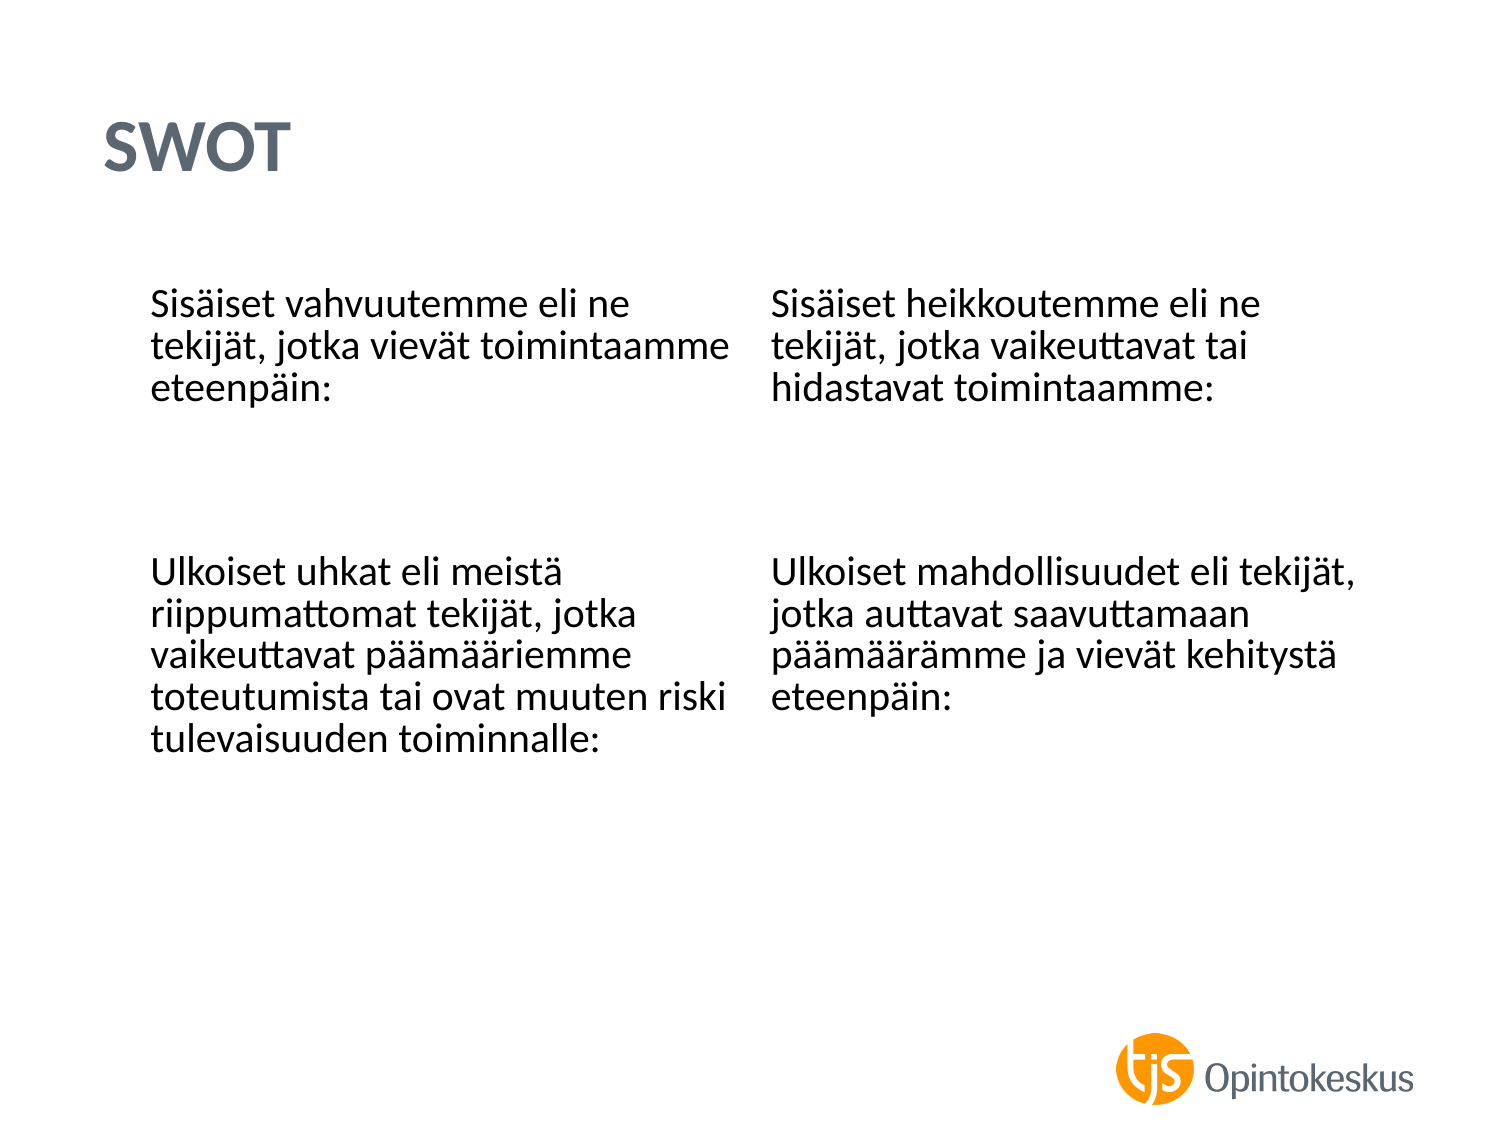

# SWOT
| Sisäiset vahvuutemme eli ne tekijät, jotka vievät toimintaamme eteenpäin: | Sisäiset heikkoutemme eli ne tekijät, jotka vaikeuttavat tai hidastavat toimintaamme: |
| --- | --- |
| Ulkoiset uhkat eli meistä riippumattomat tekijät, jotka vaikeuttavat päämääriemme toteutumista tai ovat muuten riski tulevaisuuden toiminnalle: | Ulkoiset mahdollisuudet eli tekijät, jotka auttavat saavuttamaan päämäärämme ja vievät kehitystä eteenpäin: |